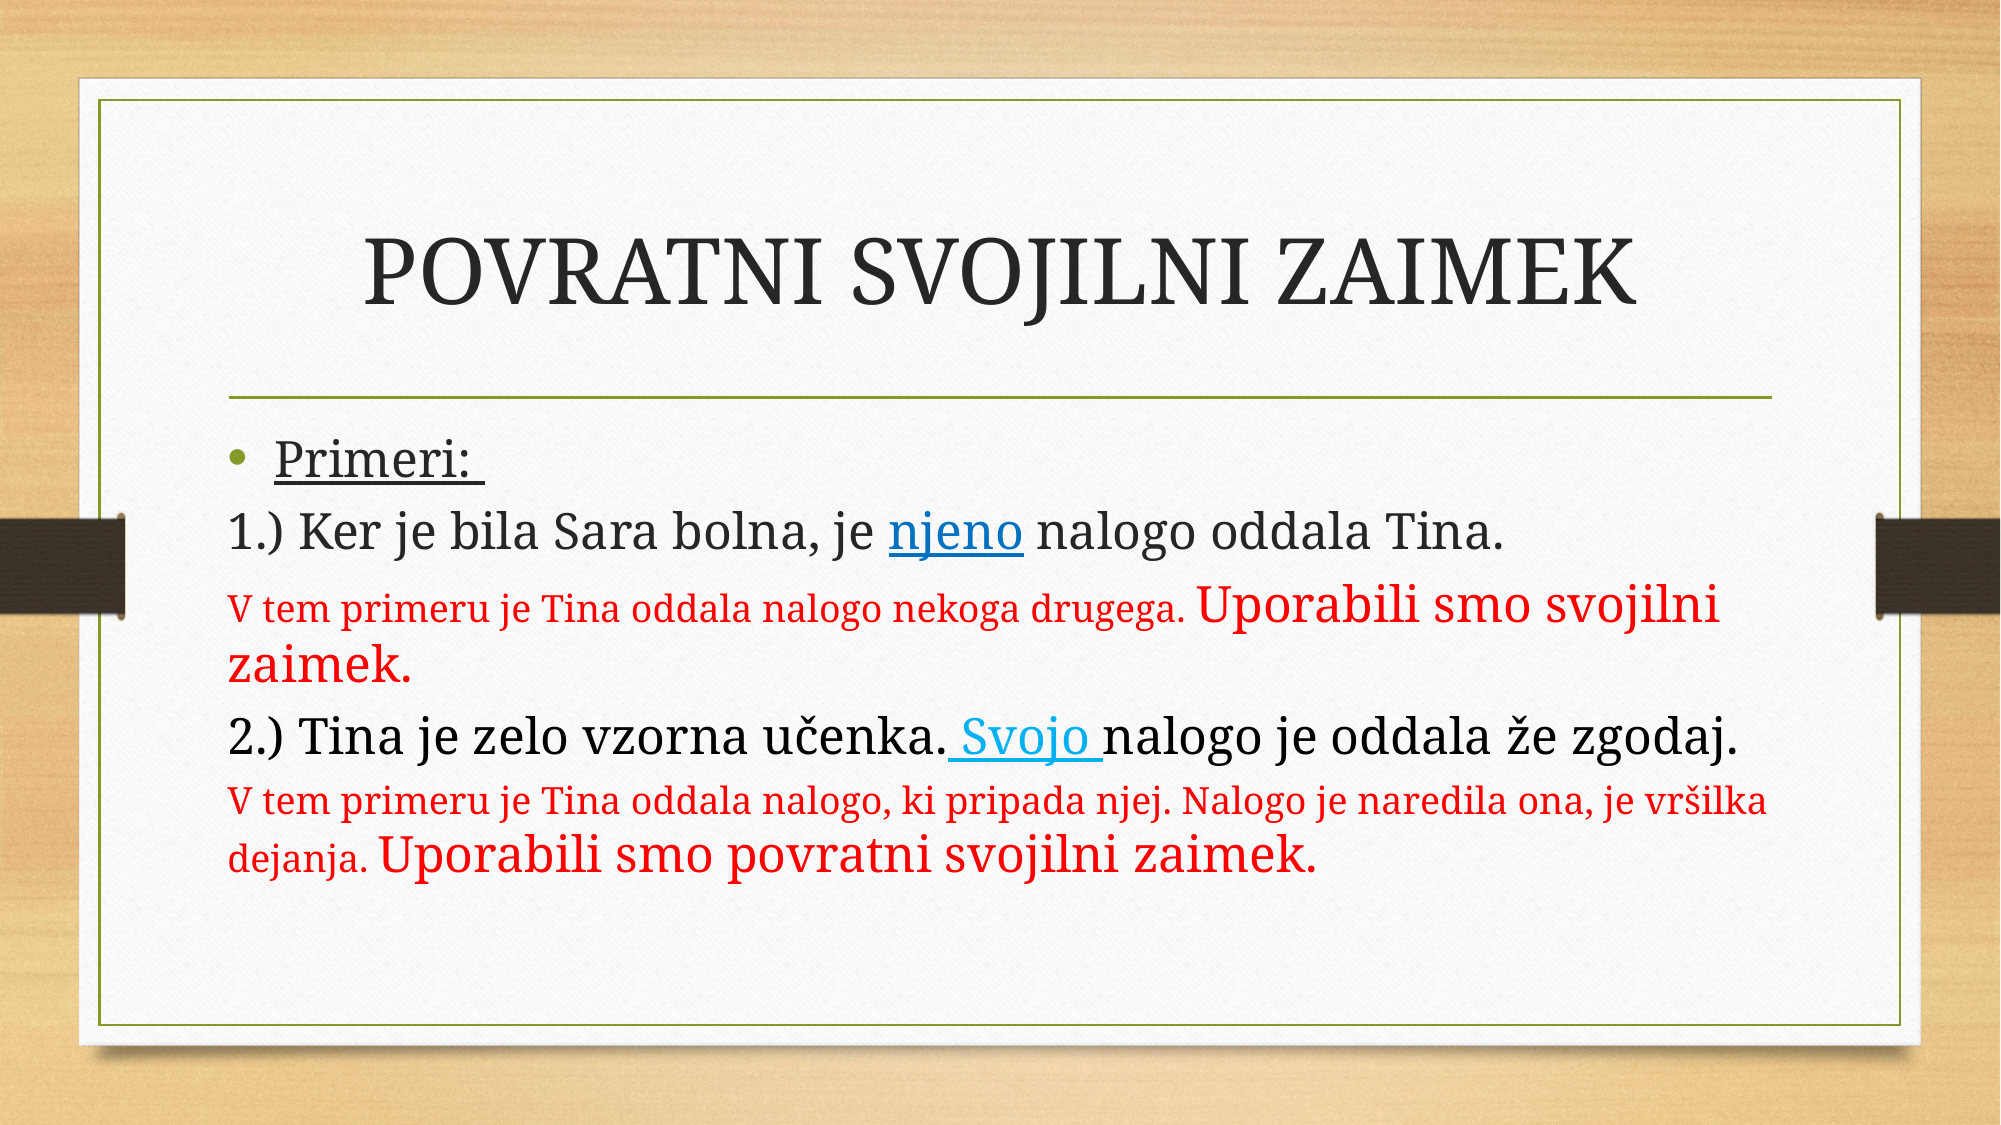

# POVRATNI SVOJILNI ZAIMEK
Primeri:
1.) Ker je bila Sara bolna, je njeno nalogo oddala Tina.
V tem primeru je Tina oddala nalogo nekoga drugega. Uporabili smo svojilni zaimek.
2.) Tina je zelo vzorna učenka. Svojo nalogo je oddala že zgodaj.
V tem primeru je Tina oddala nalogo, ki pripada njej. Nalogo je naredila ona, je vršilka dejanja. Uporabili smo povratni svojilni zaimek.